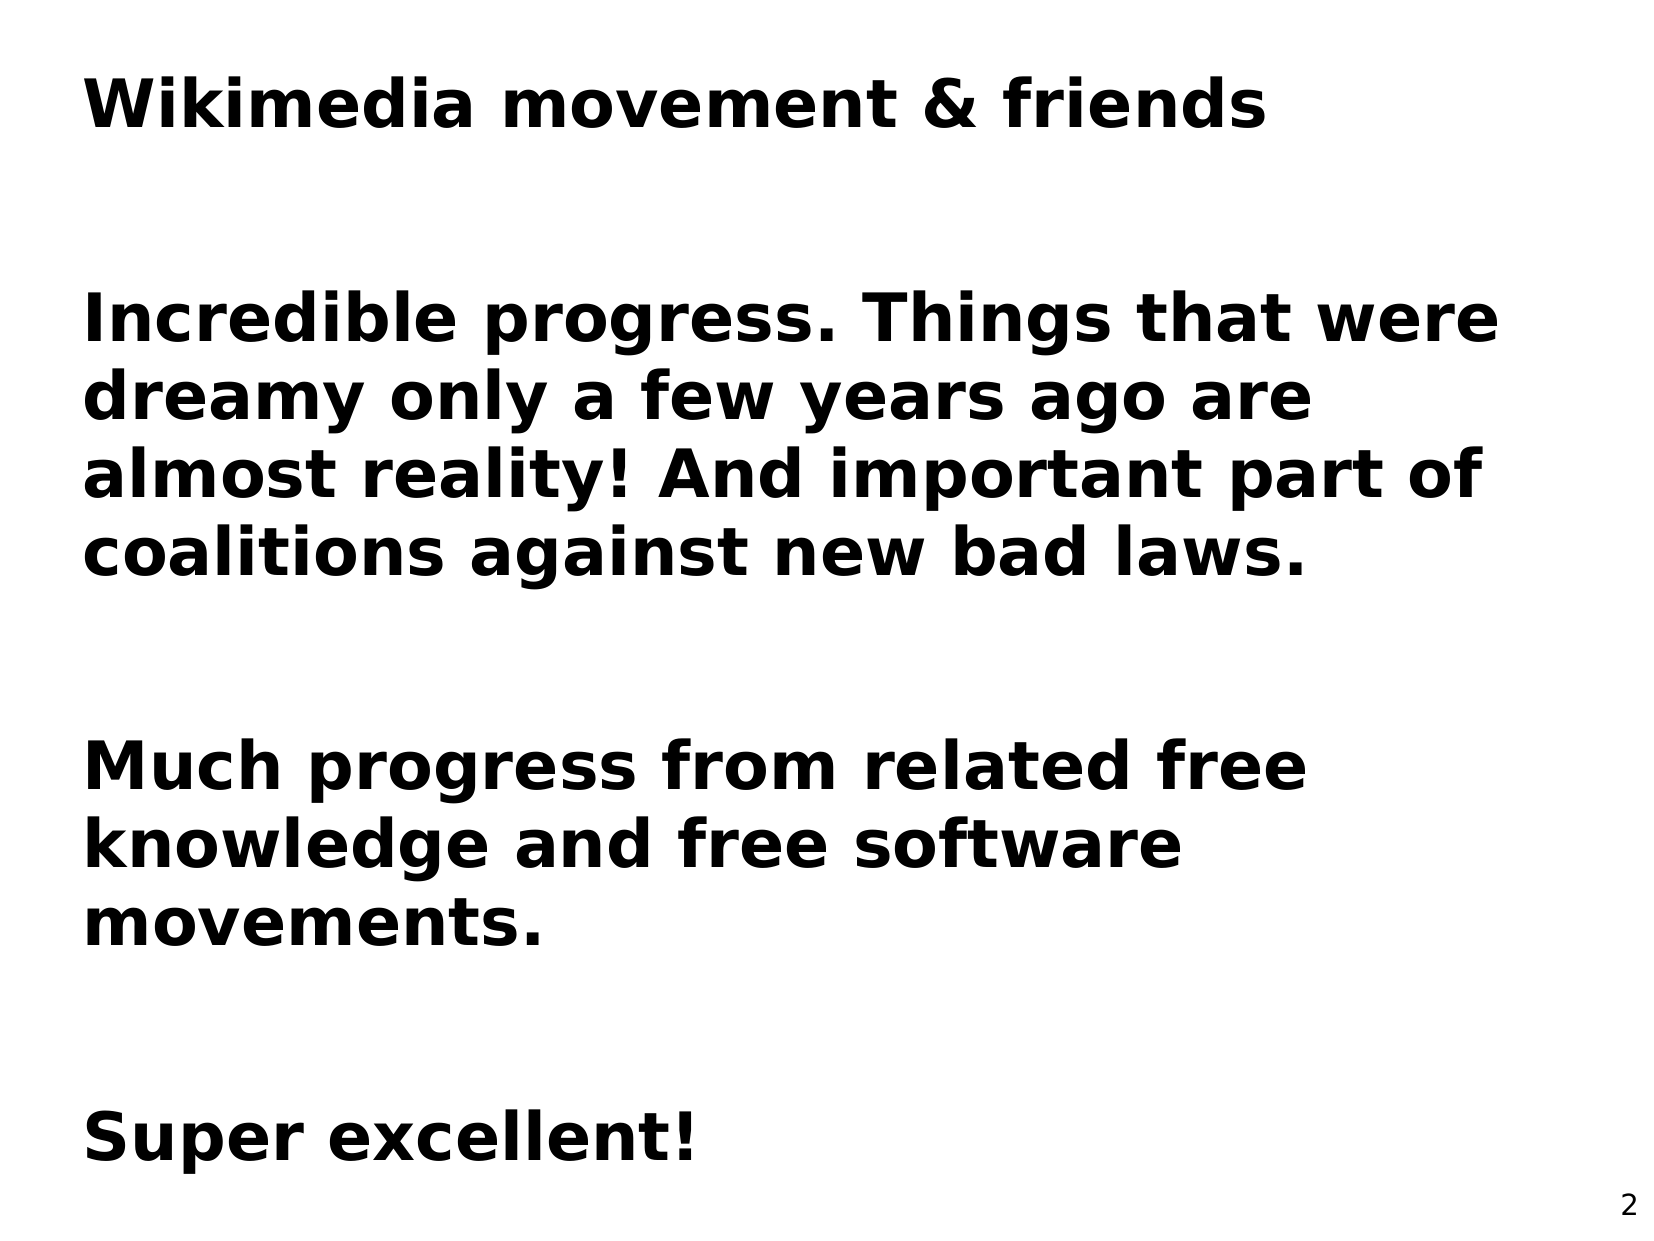

# Wikimedia movement & friends
Incredible progress. Things that were dreamy only a few years ago are almost reality! And important part of coalitions against new bad laws.
Much progress from related free knowledge and free software movements.
Super excellent!